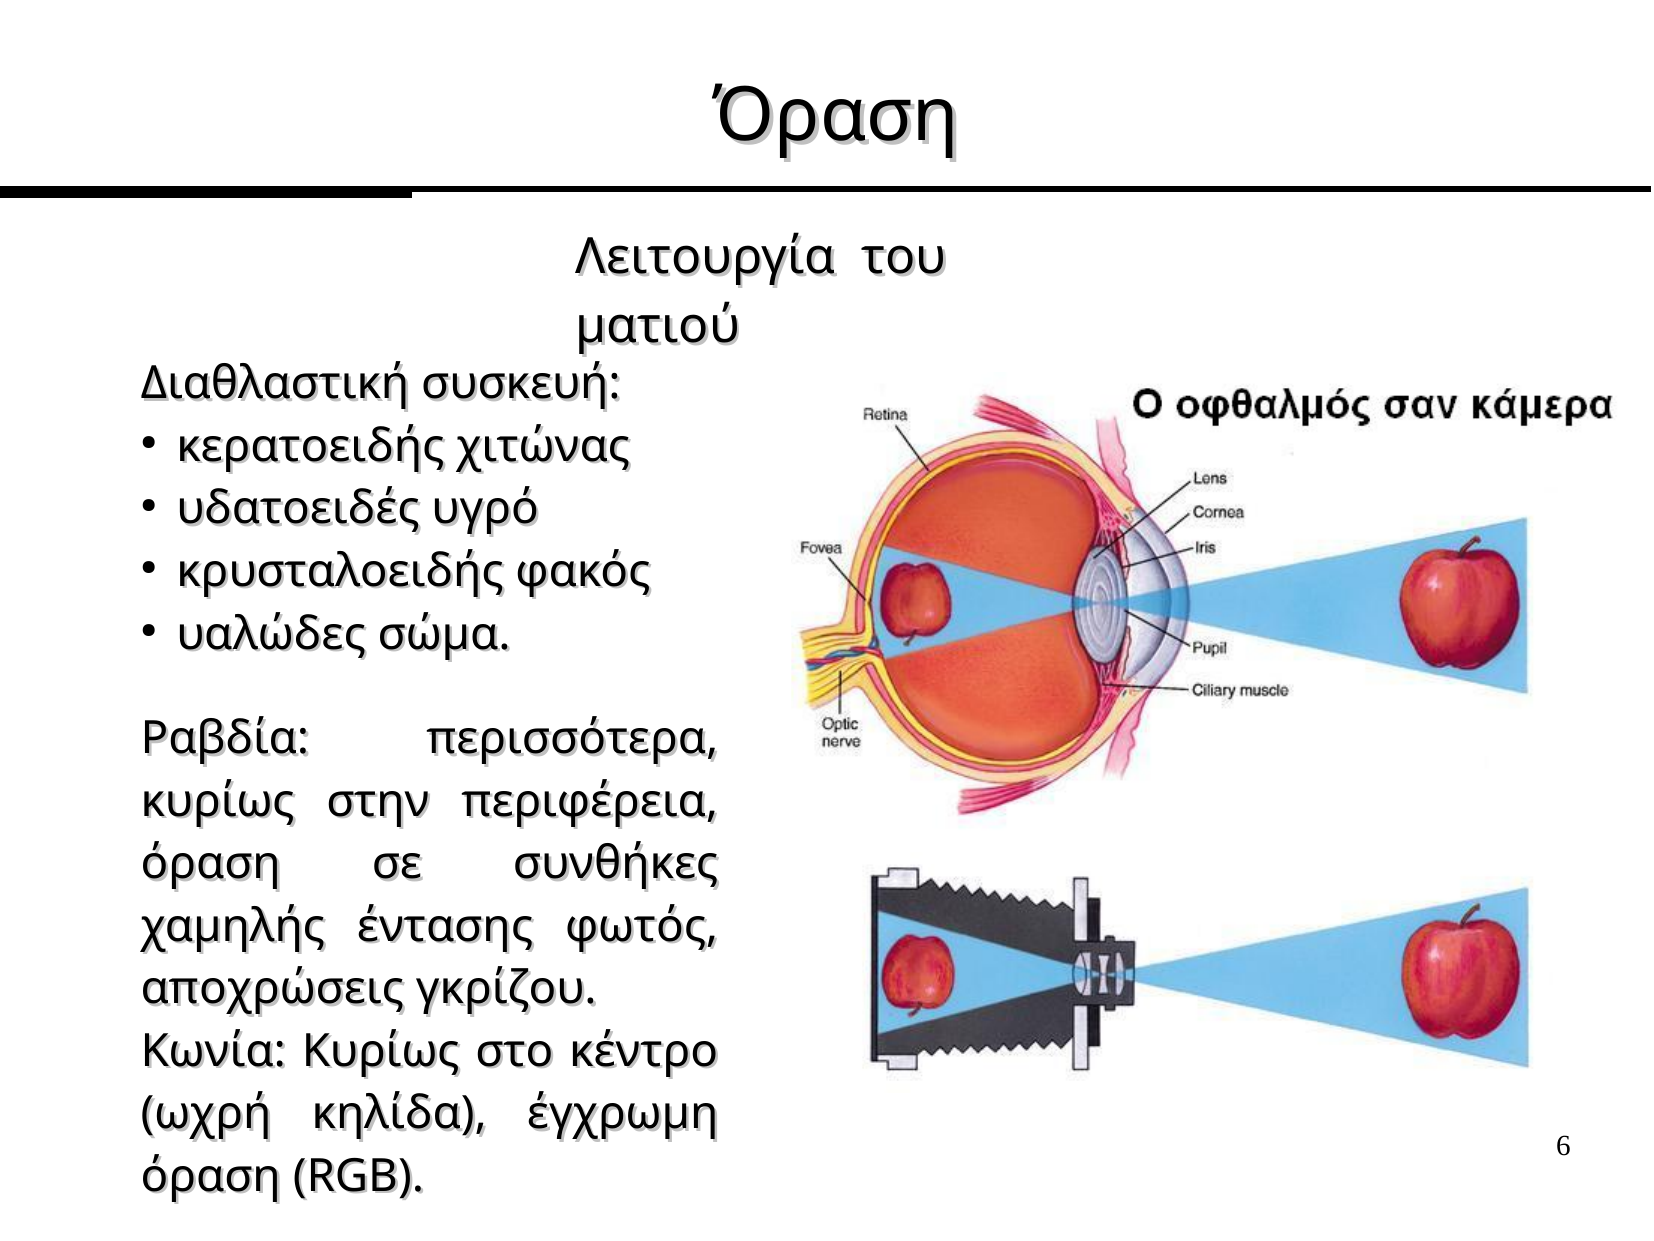

Όραση
Λειτουργία του ματιού
Διαθλαστική συσκευή:
κερατοειδής χιτώνας
υδατοειδές υγρό
κρυσταλοειδής φακός
υαλώδες σώμα.
Ραβδία: περισσότερα, κυρίως στην περιφέρεια, όραση σε συνθήκες χαμηλής έντασης φωτός, αποχρώσεις γκρίζου.
Κωνία: Κυρίως στο κέντρο (ωχρή κηλίδα), έγχρωμη όραση (RGB).
6